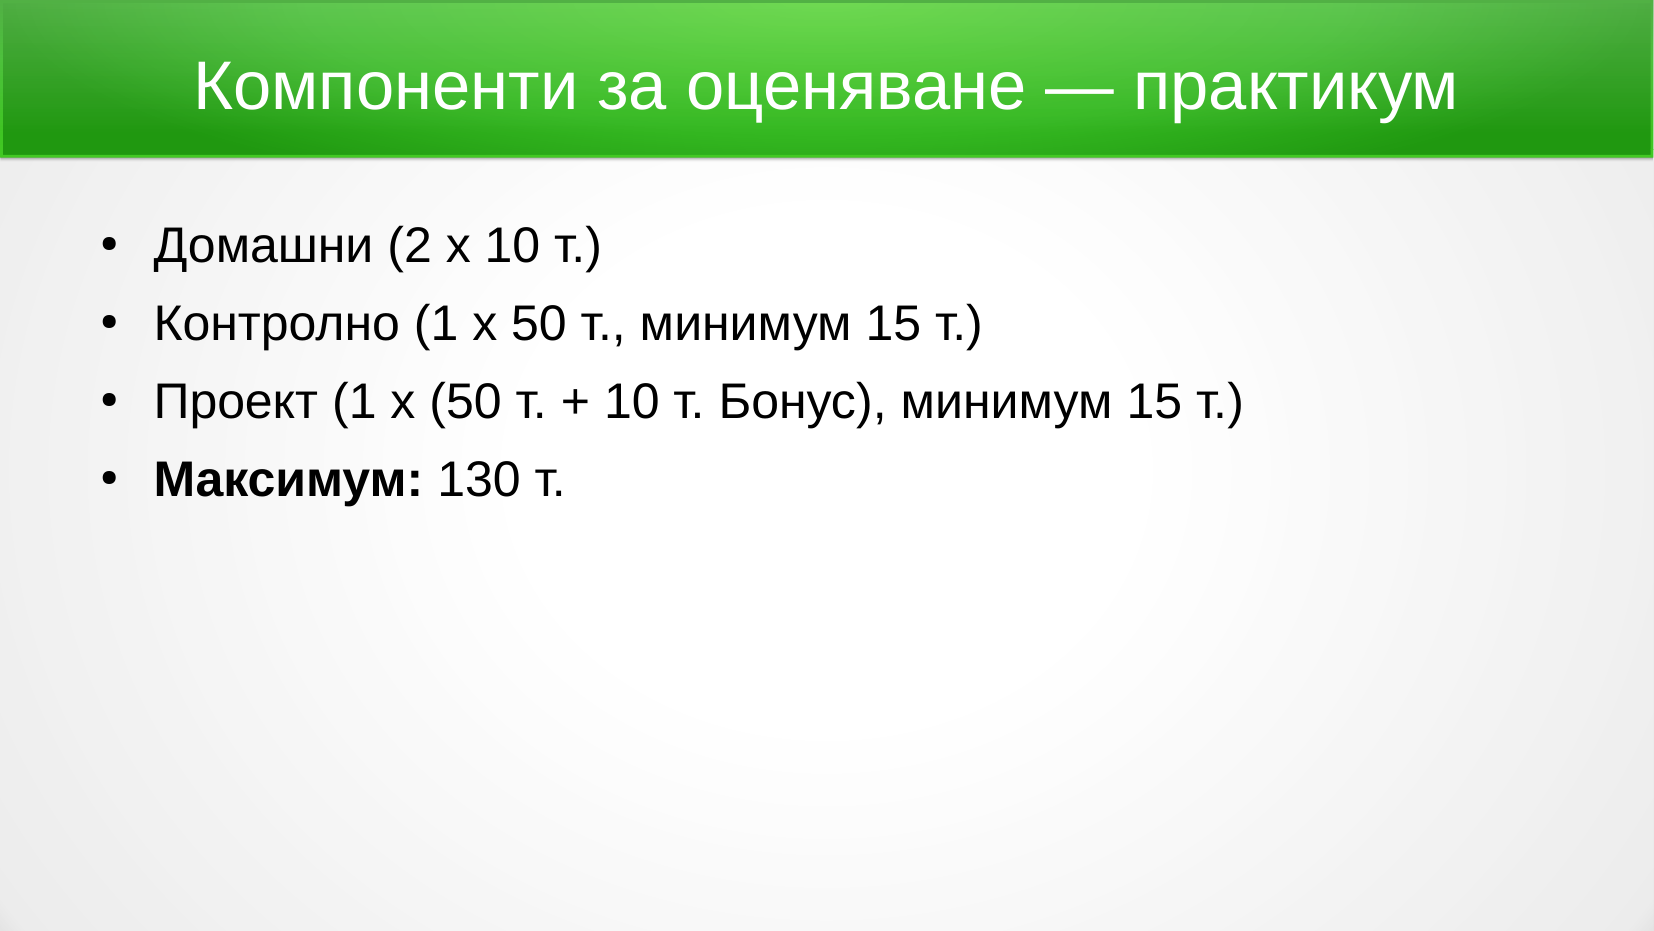

# Компоненти за оценяване — практикум
Домашни (2 x 10 т.)
Контролно (1 x 50 т., минимум 15 т.)
Проект (1 x (50 т. + 10 т. Бонус), минимум 15 т.)
Максимум: 130 т.